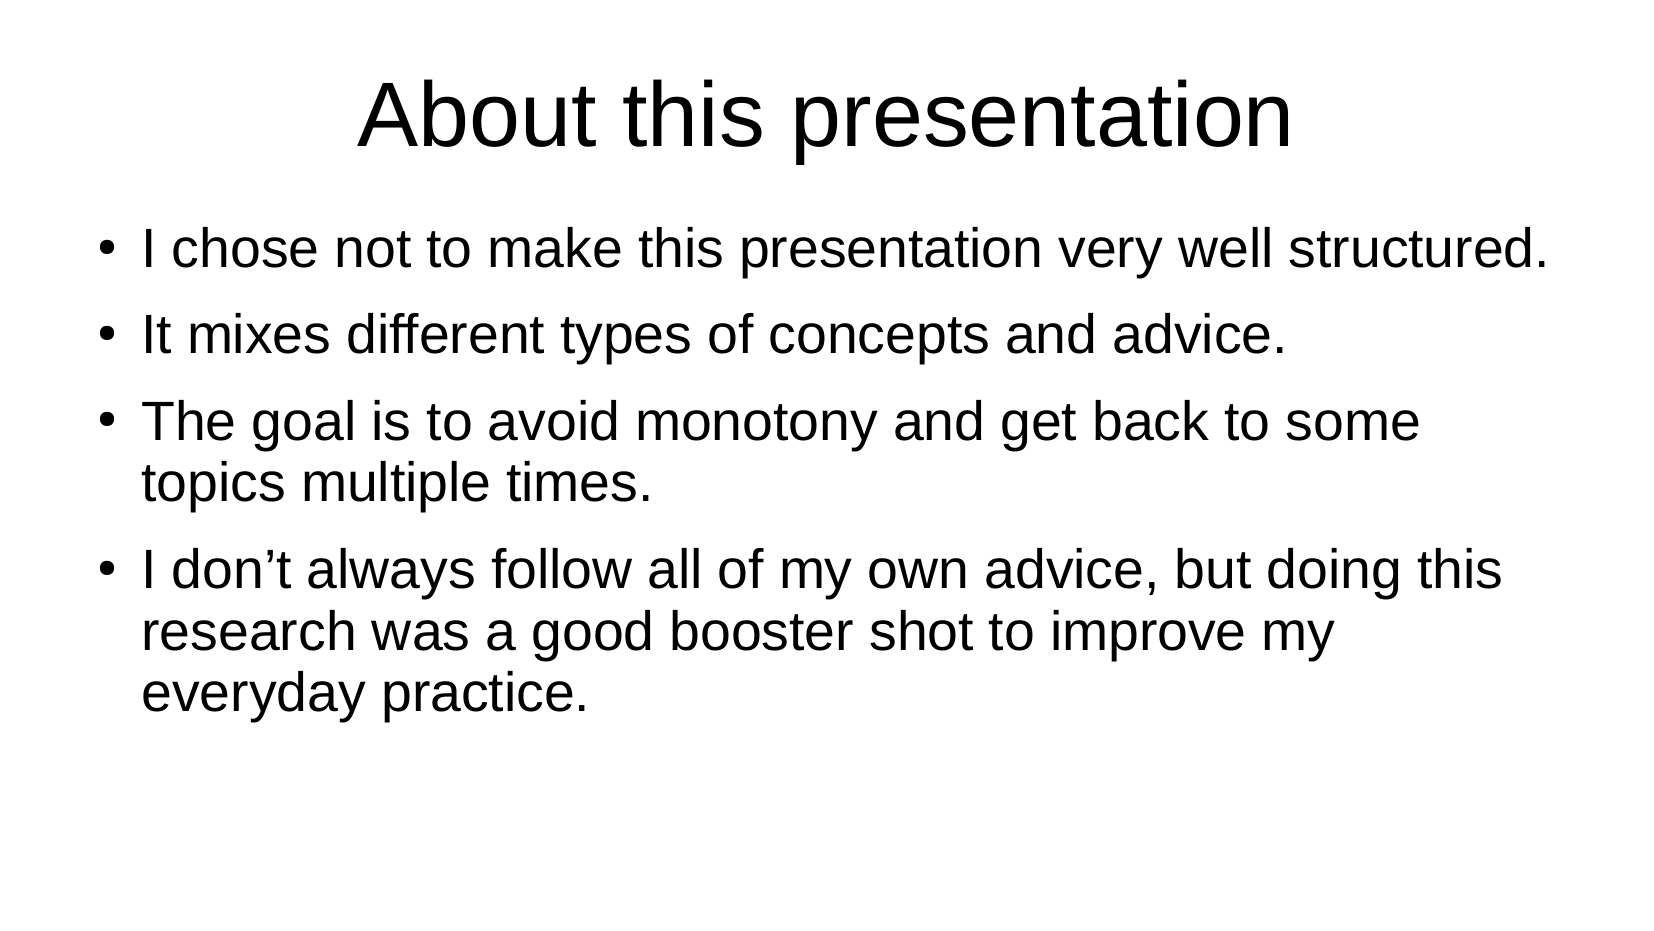

# About this presentation
I chose not to make this presentation very well structured.
It mixes different types of concepts and advice.
The goal is to avoid monotony and get back to some topics multiple times.
I don’t always follow all of my own advice, but doing this research was a good booster shot to improve my everyday practice.